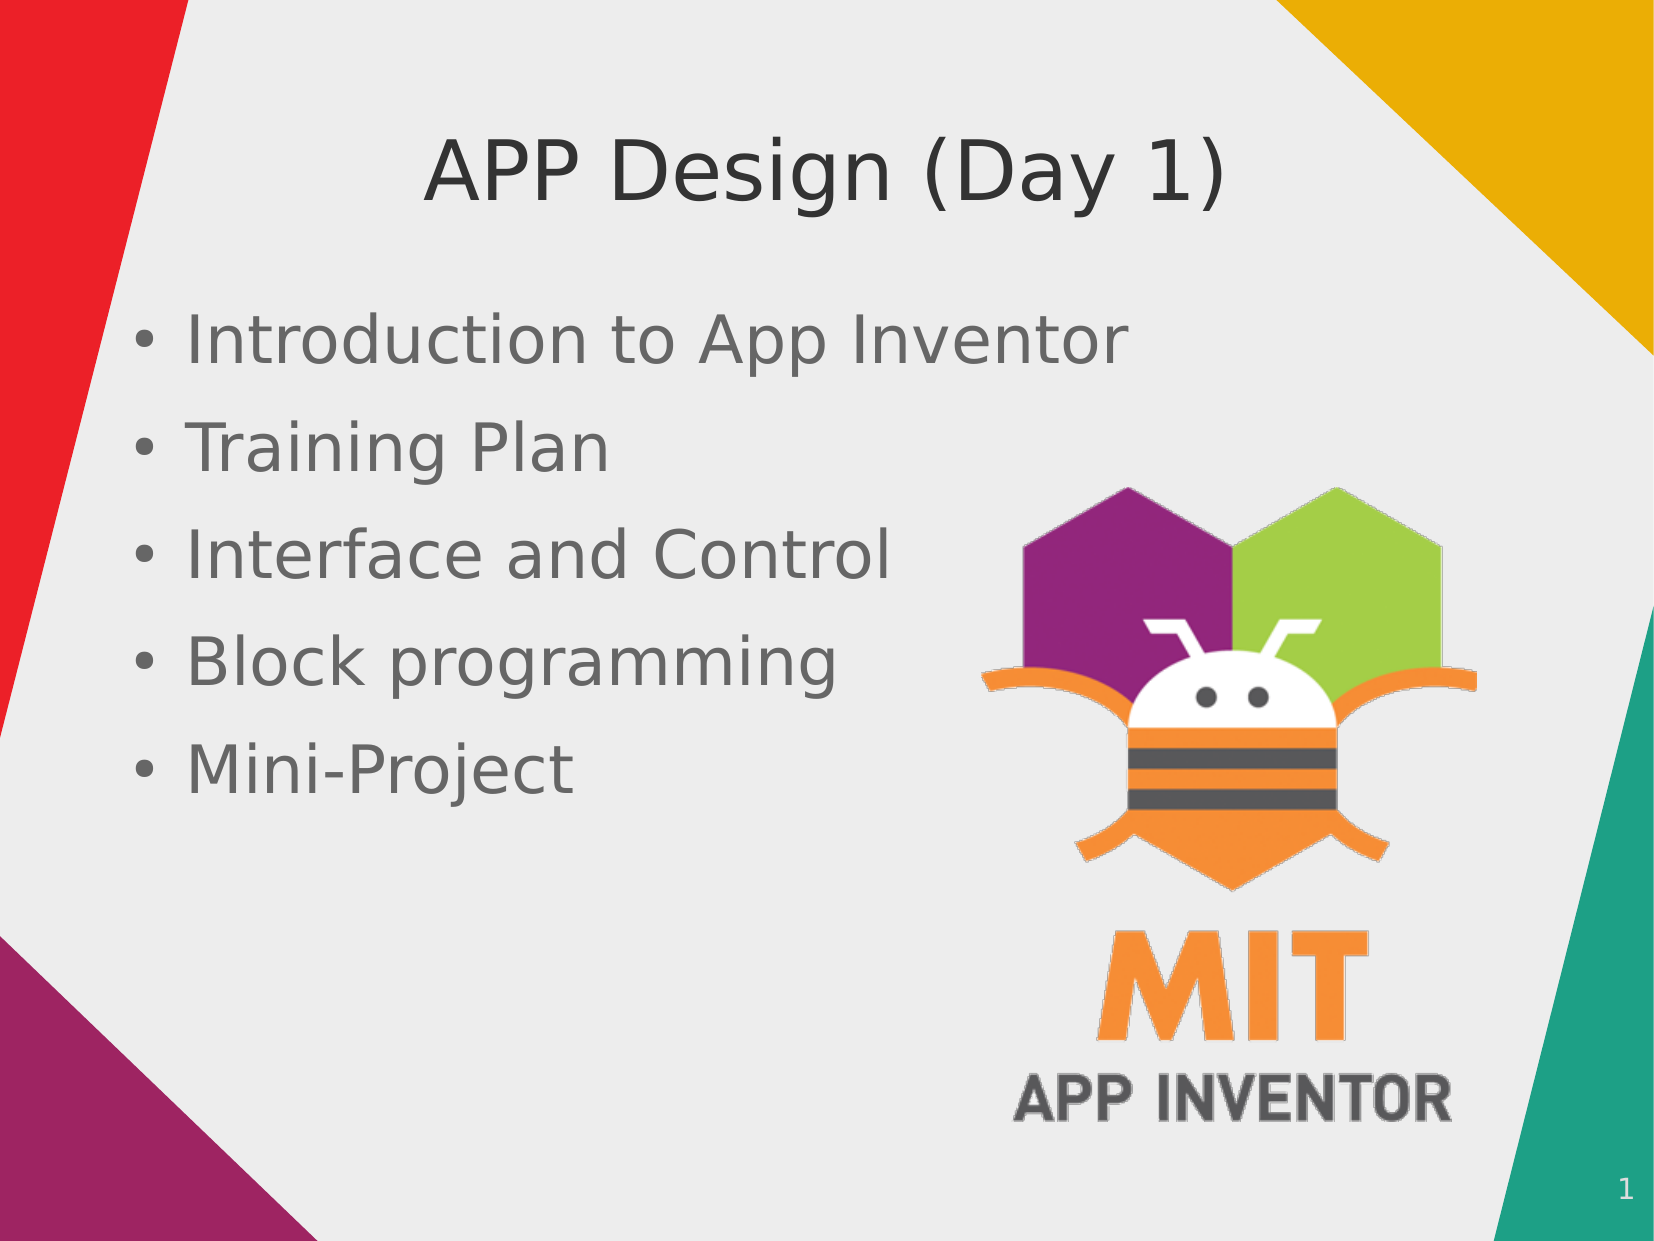

# APP Design (Day 1)
Introduction to App Inventor
Training Plan
Interface and Control
Block programming
Mini-Project
1